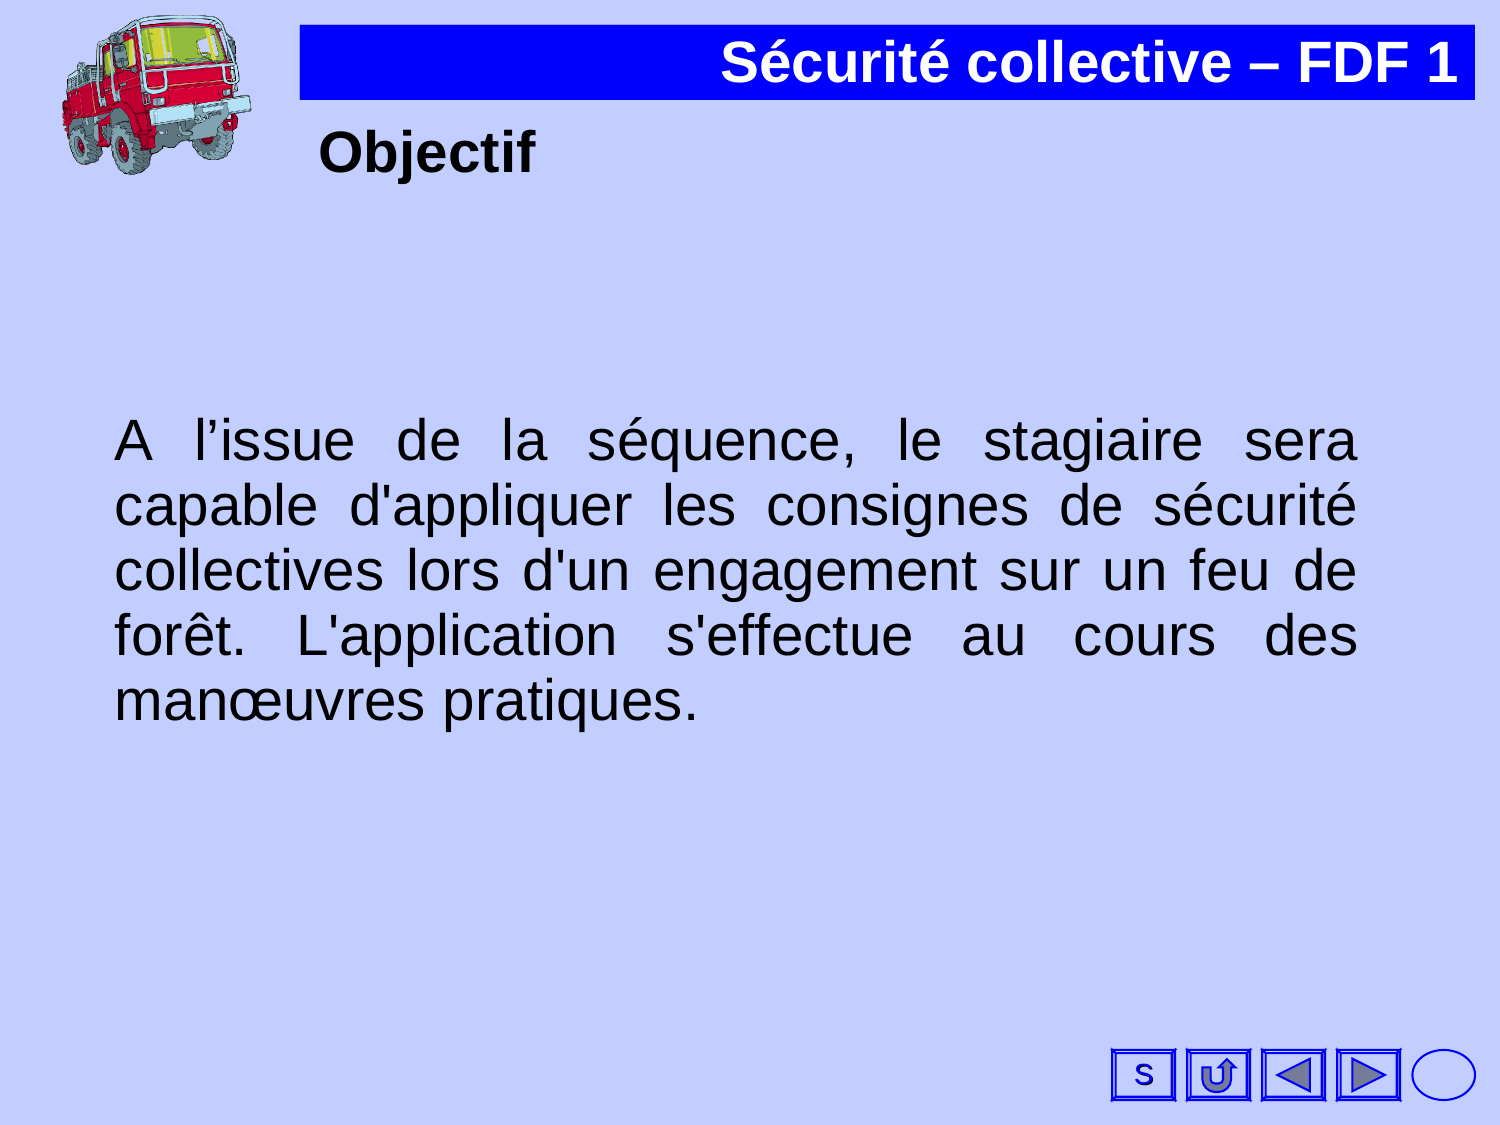

Sécurité collective – FDF 1
Objectif
# A l’issue de la séquence, le stagiaire sera capable d'appliquer les consignes de sécurité collectives lors d'un engagement sur un feu de forêt. L'application s'effectue au cours des manœuvres pratiques.